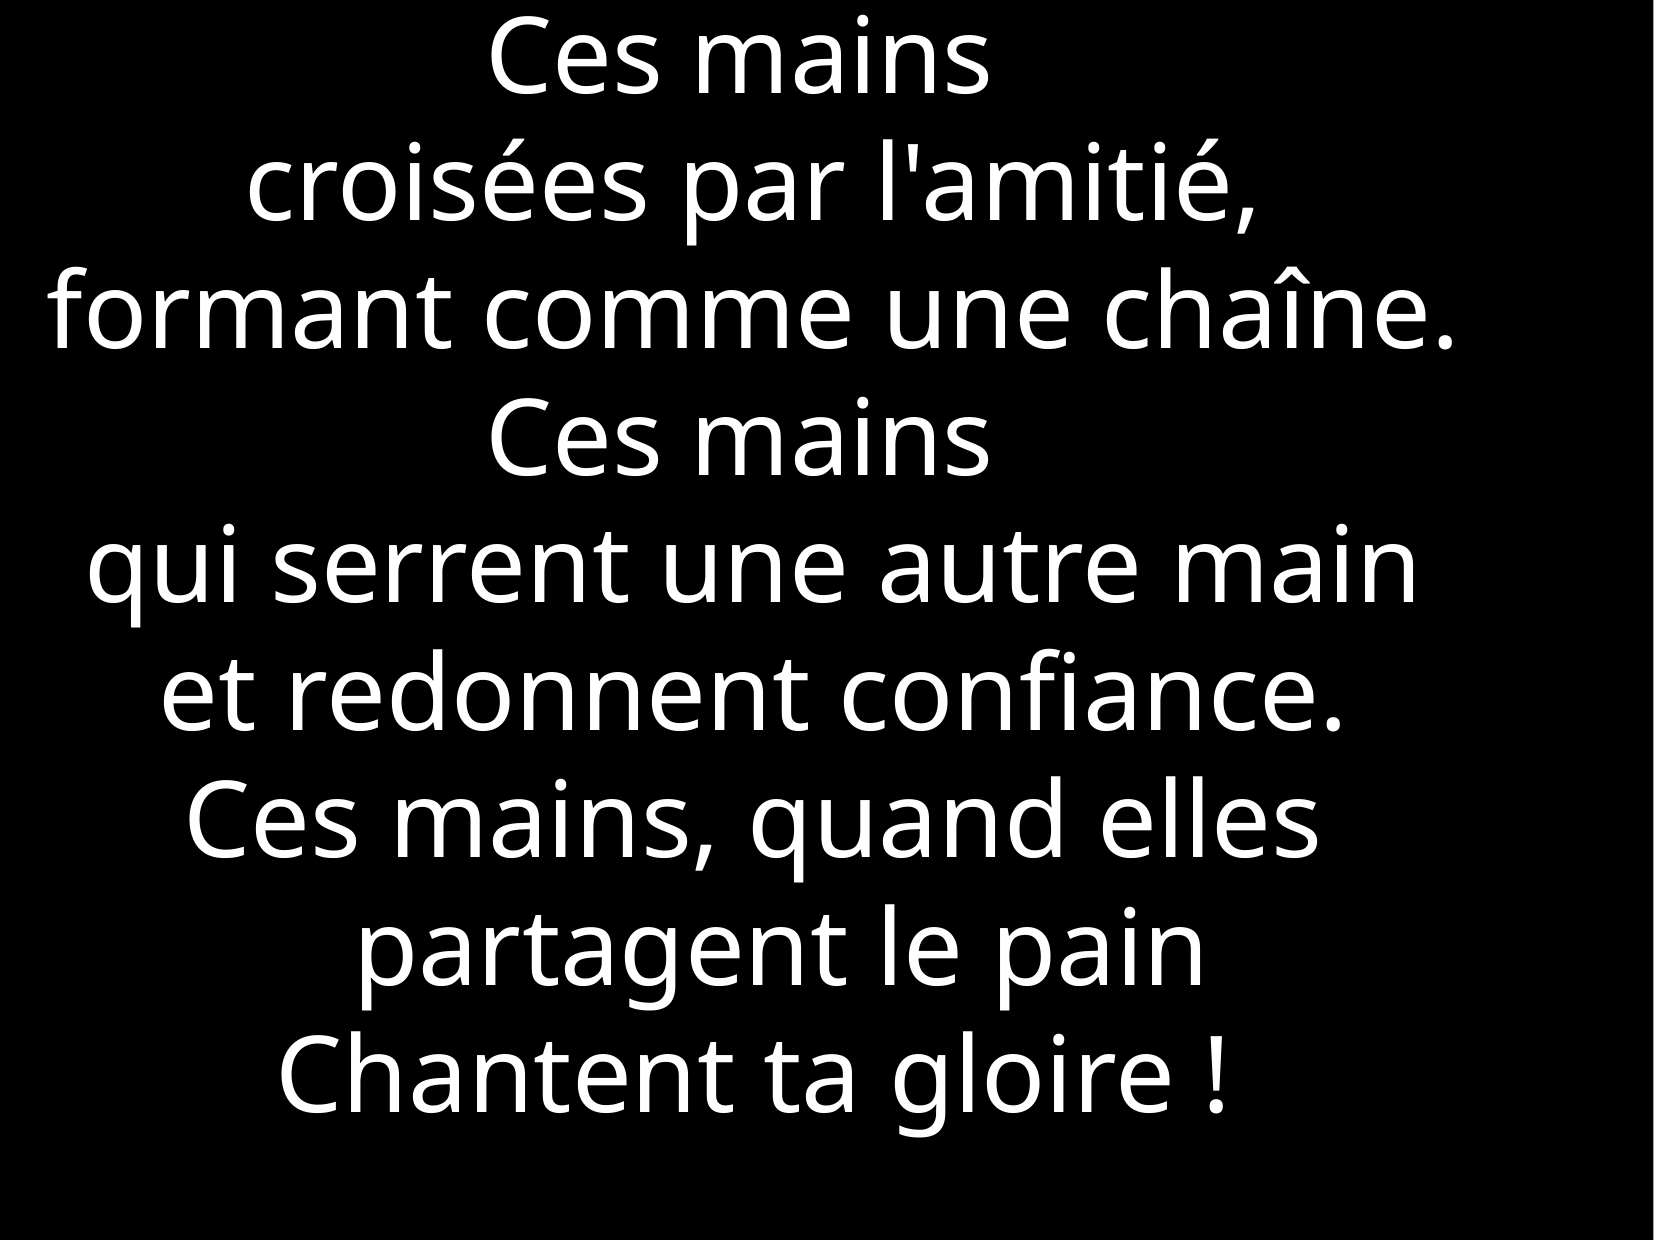

# Ces mains
croisées par l'amitié,
formant comme une chaîne.
Ces mains
qui serrent une autre main
et redonnent confiance.
Ces mains, quand elles partagent le pain
Chantent ta gloire !